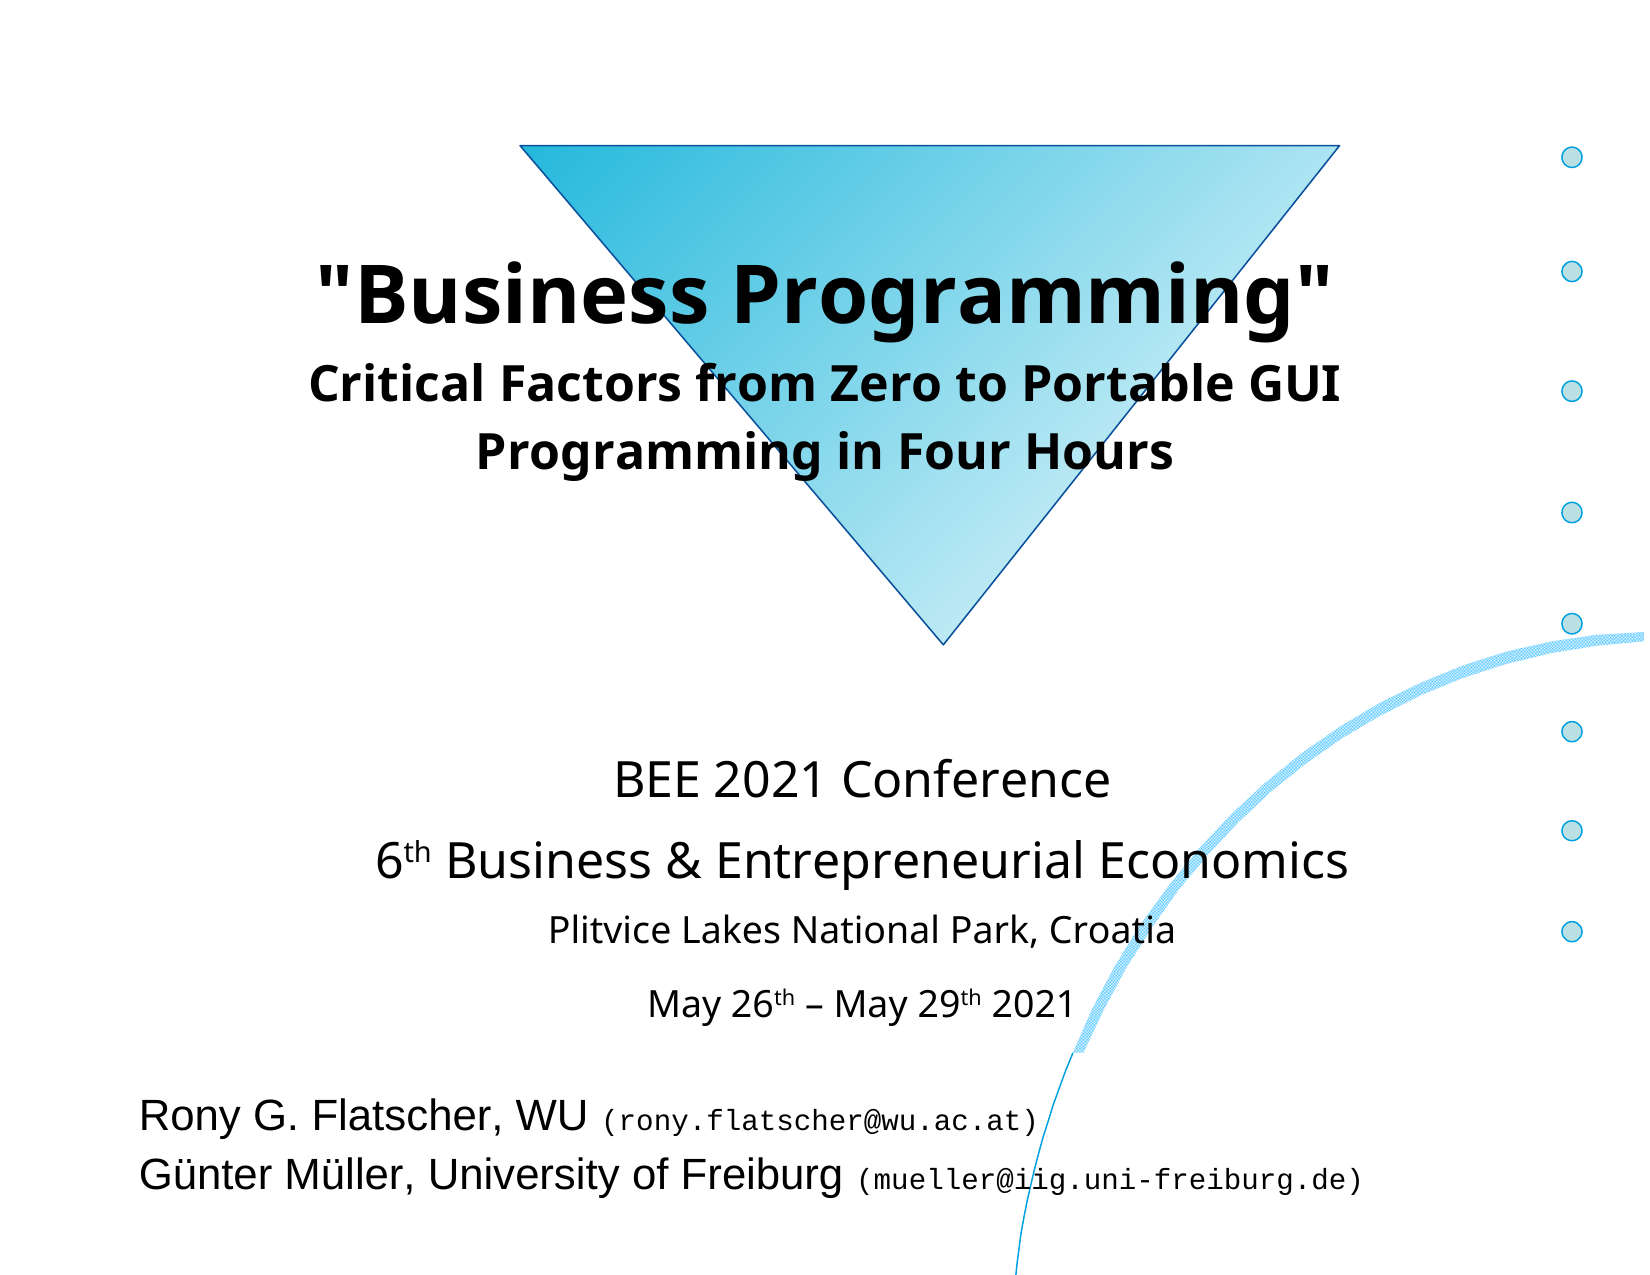

# "Business Programming" Critical Factors from Zero to Portable GUI Programming in Four Hours
BEE 2021 Conference
6th Business & Entrepreneurial Economics
Plitvice Lakes National Park, Croatia
May 26th – May 29th 2021
Rony G. Flatscher, WU (rony.flatscher@wu.ac.at)
Günter Müller, University of Freiburg (mueller@iig.uni-freiburg.de)